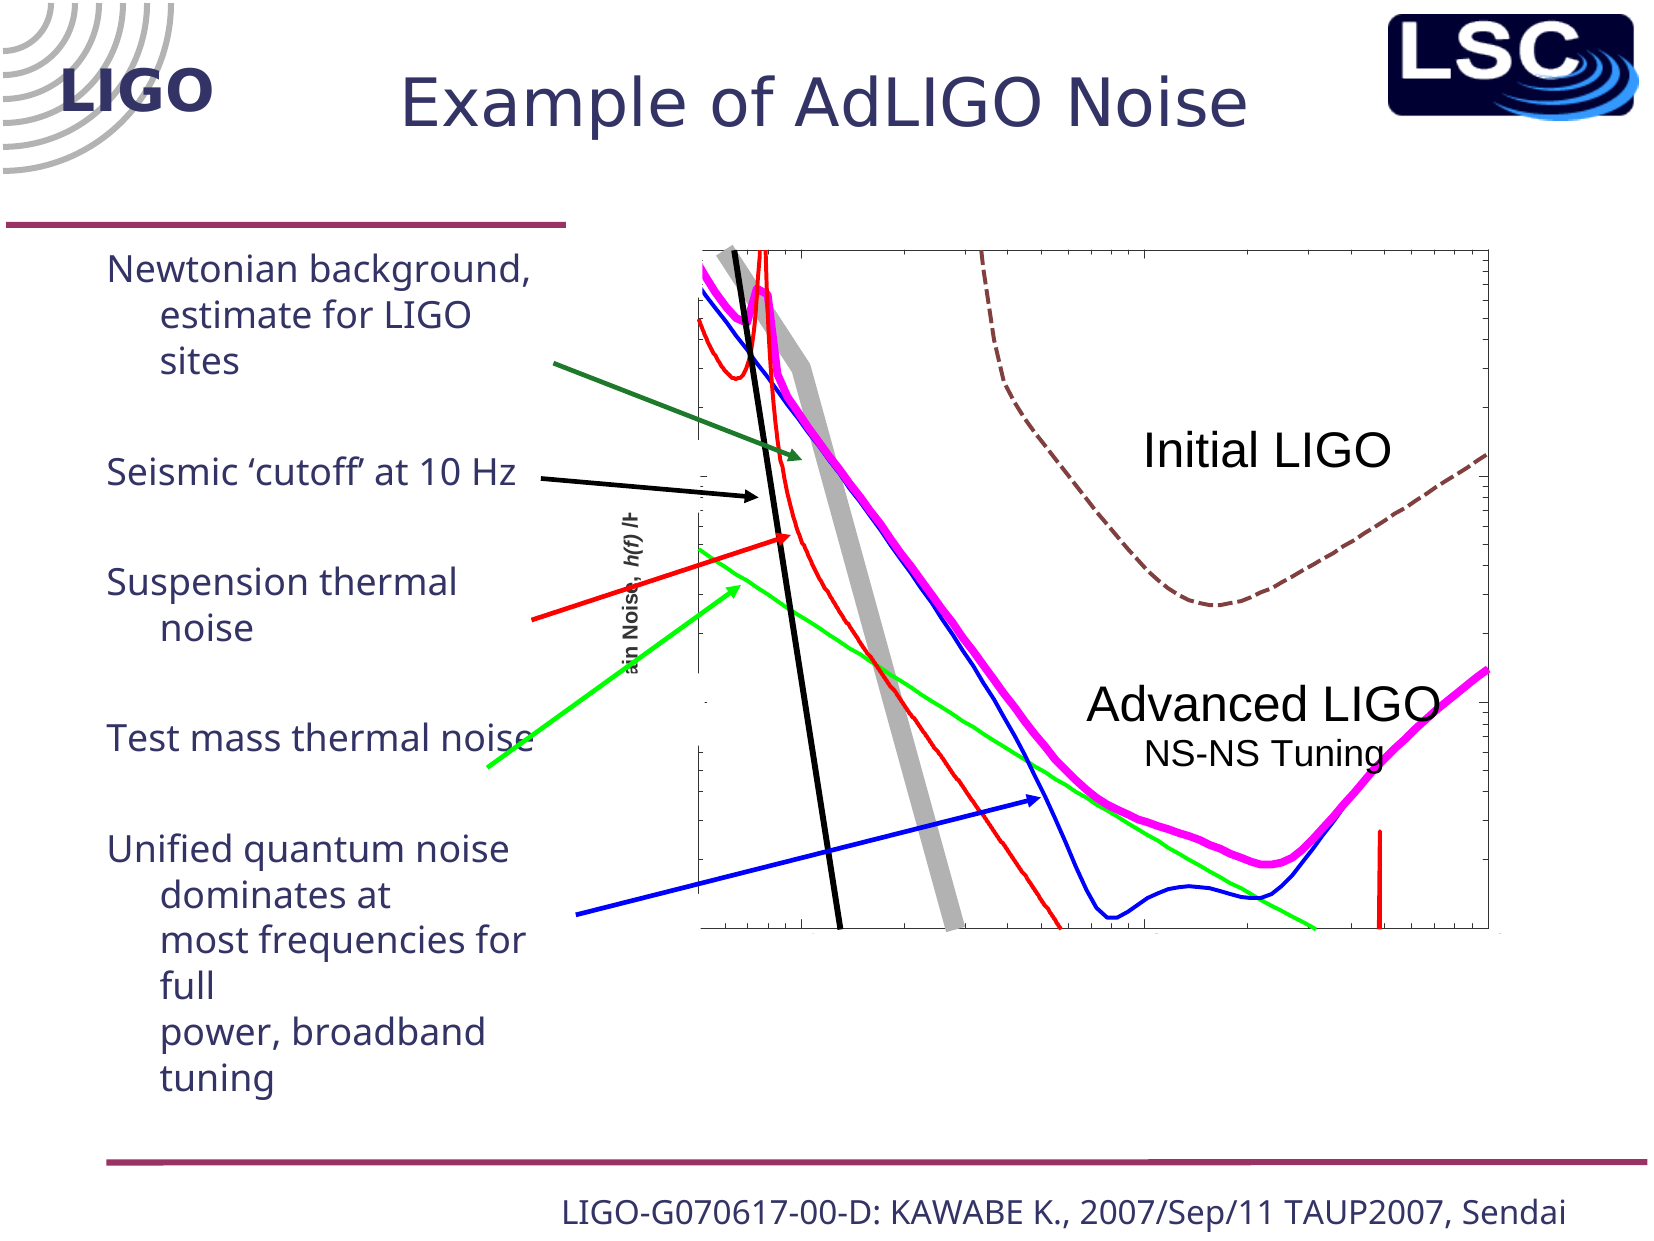

# Example of AdLIGO Noise
Newtonian background,
estimate for LIGO sites
Seismic ‘cutoff’ at 10 Hz
Suspension thermal noise
Test mass thermal noise
Unified quantum noise
dominates at
most frequencies for full
power, broadband tuning
10-21
10-22
10-23
10-24
10 Hz
100 Hz
1 kHz
Initial LIGO
Advanced LIGO
NS-NS Tuning